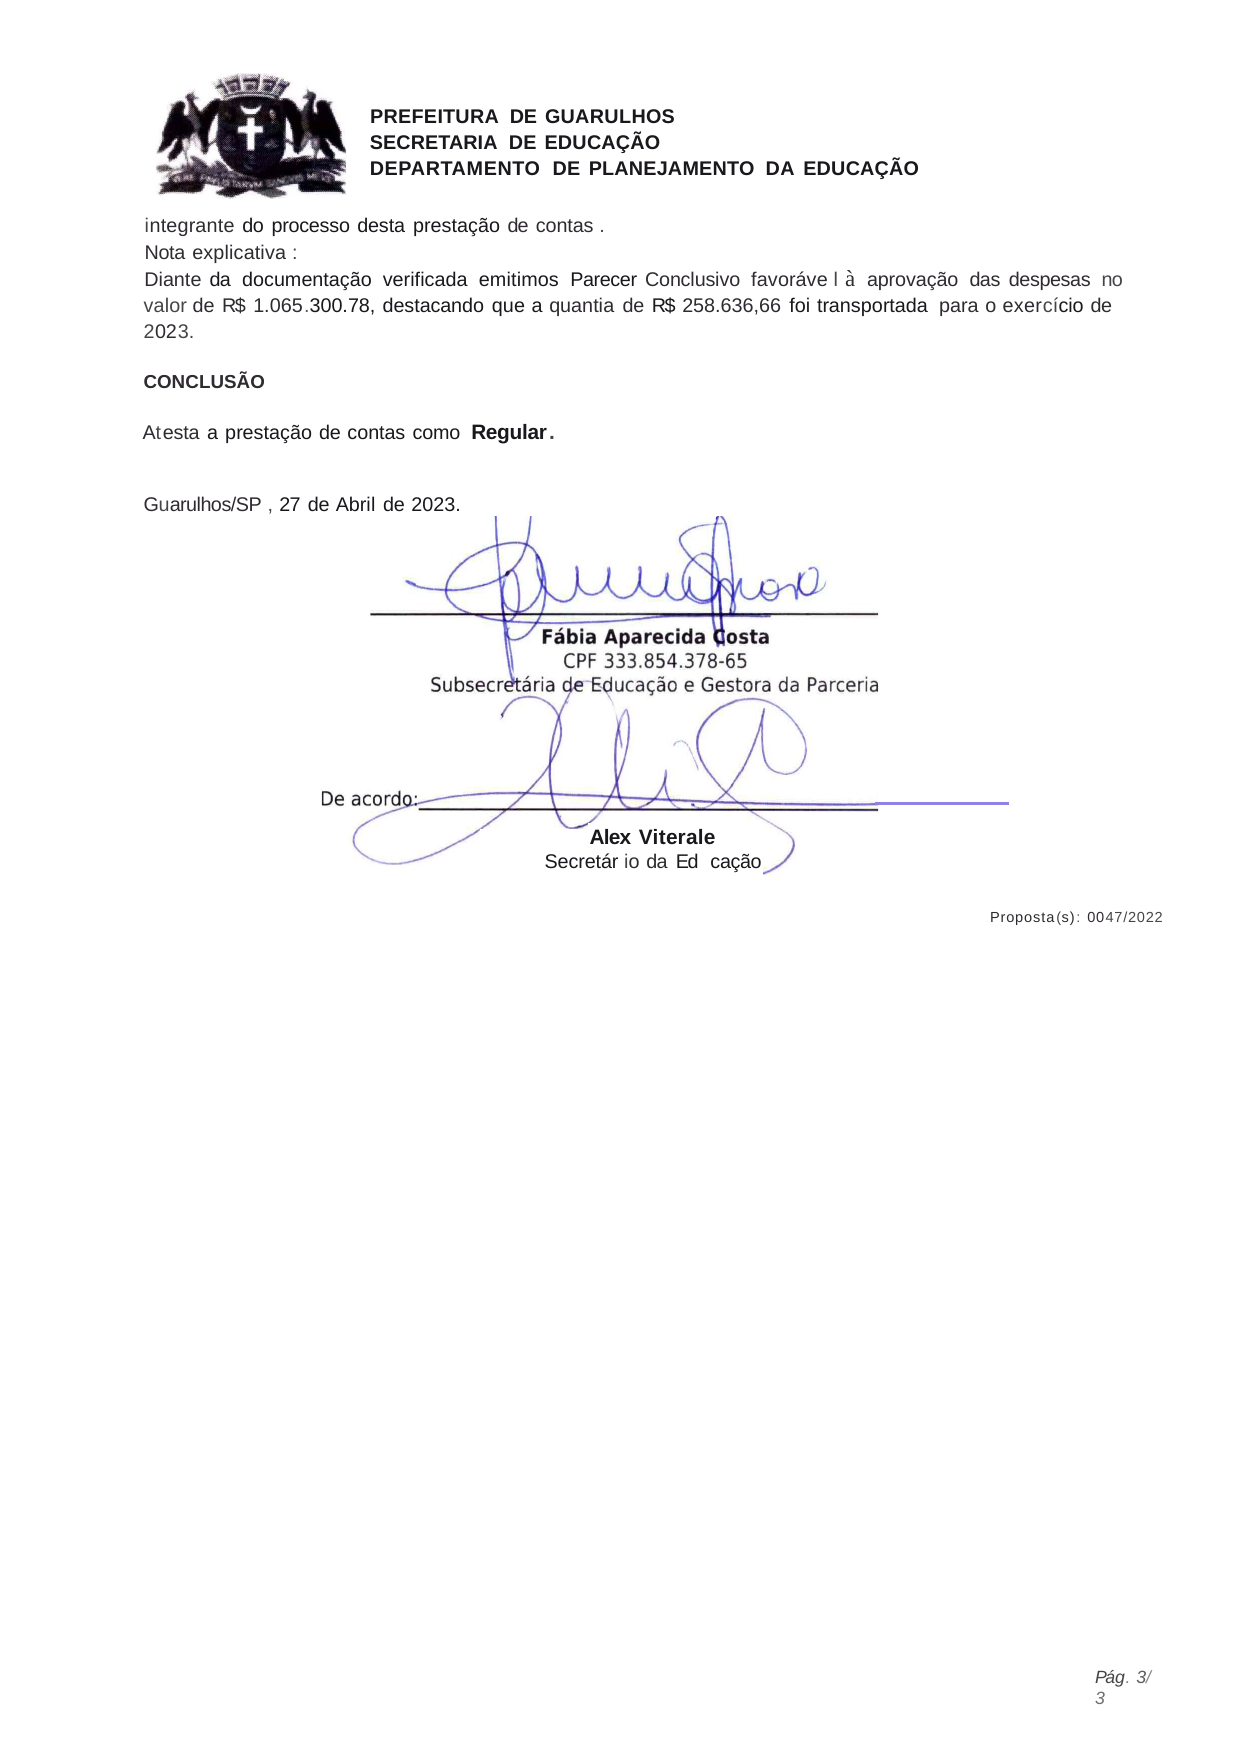

PREFEITURA DE GUARULHOS SECRETARIA DE EDUCAÇÃO
DEPARTAMENTO DE PLANEJAMENTO DA EDUCAÇÃO
integrante do processo desta prestação de contas . Nota explicativa :
Diante da documentação verificada emitimos Parecer Conclusivo favoráve l à aprovação das despesas no valor de R$ 1.065.300.78, destacando que a quantia de R$ 258.636,66 foi transportada para o exercício de 2023.
CONCLUSÃO
Atesta a prestação de contas como Regular.
Guarulhos/SP , 27 de Abril de 2023.
Alex Viterale
Secretár io da Ed cação
Proposta(s): 0047/2022
Pág. 3/ 3